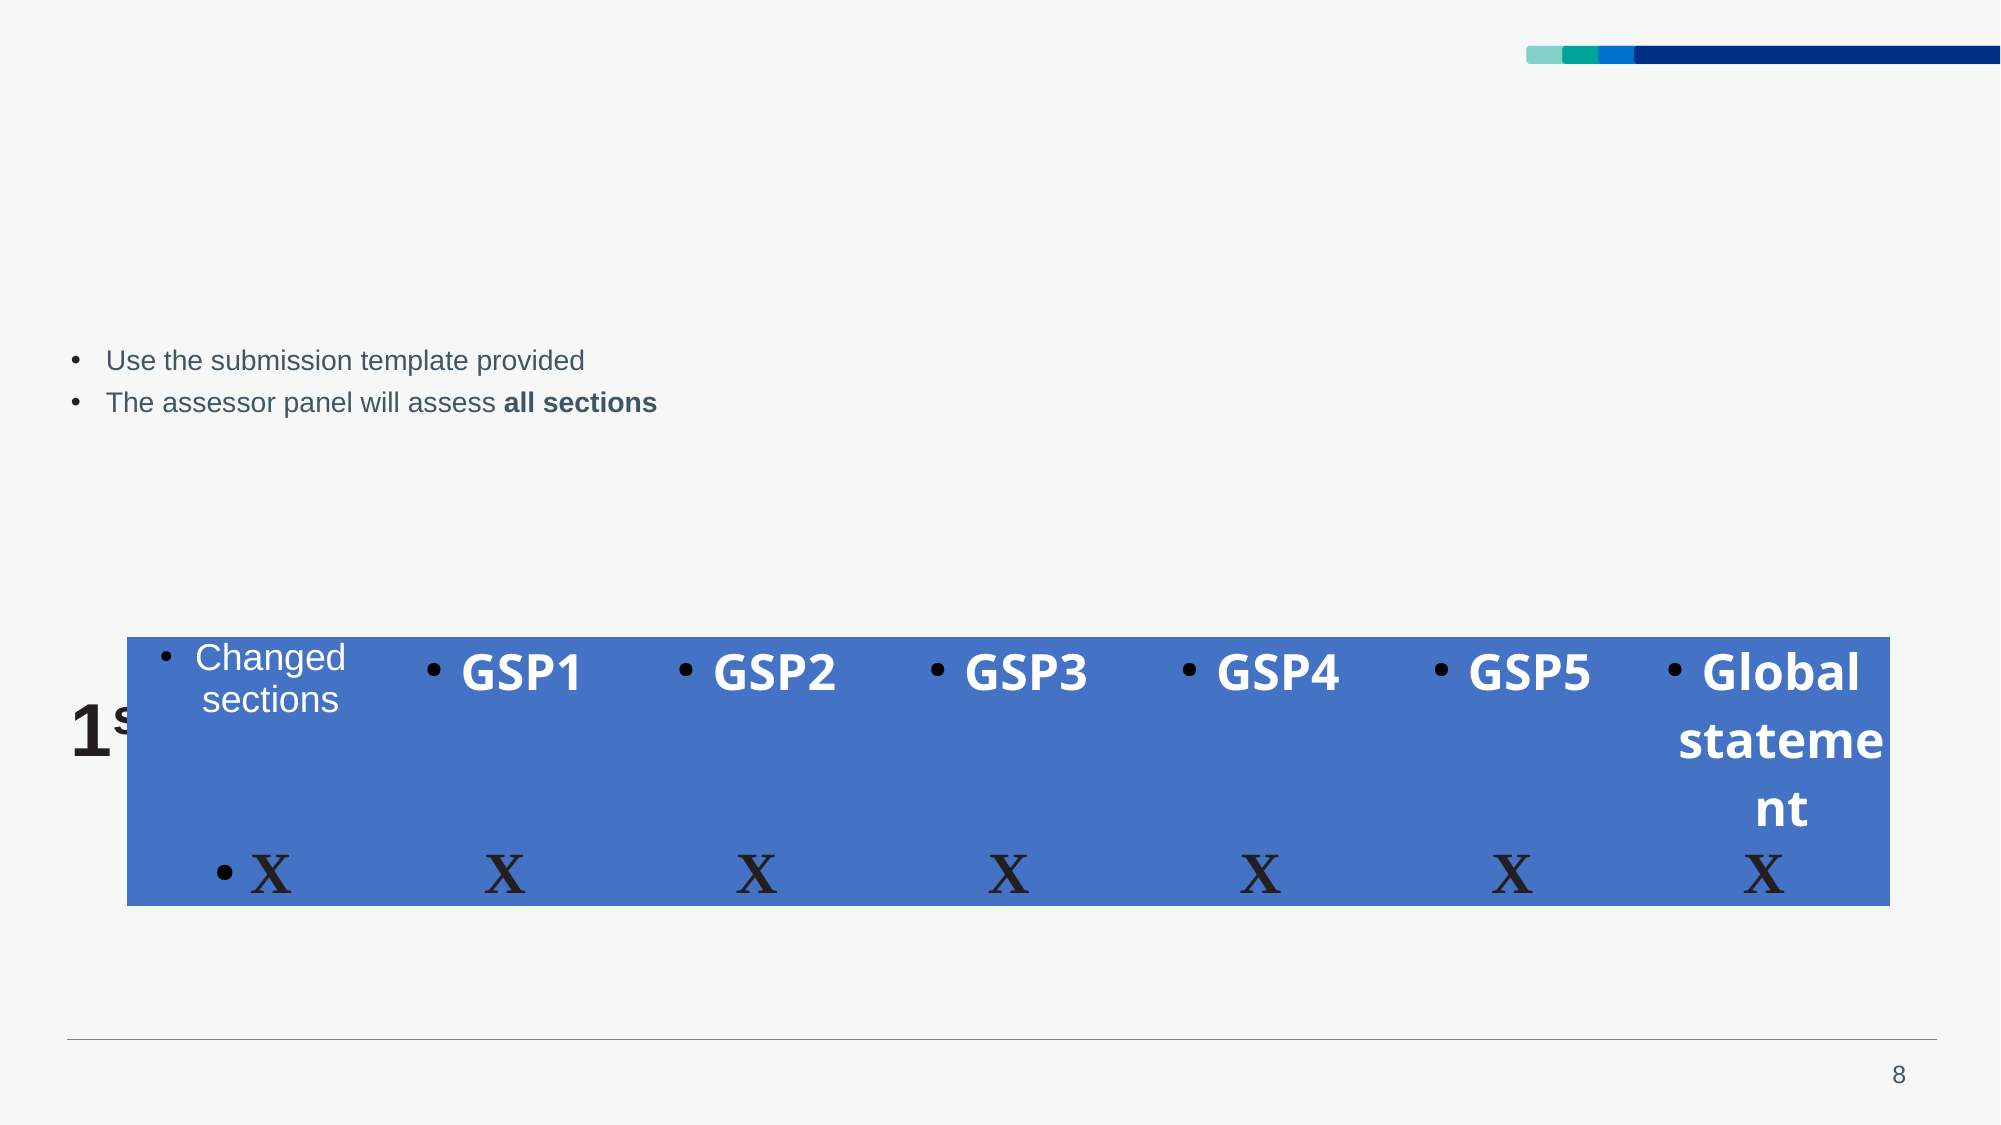

# Use the submission template provided
The assessor panel will assess all sections
1st attempt: written submission
| Changed sections | GSP1 | GSP2 | GSP3 | GSP4 | GSP5 | Global statement |
| --- | --- | --- | --- | --- | --- | --- |
| X | X | X | X | X | X | X |